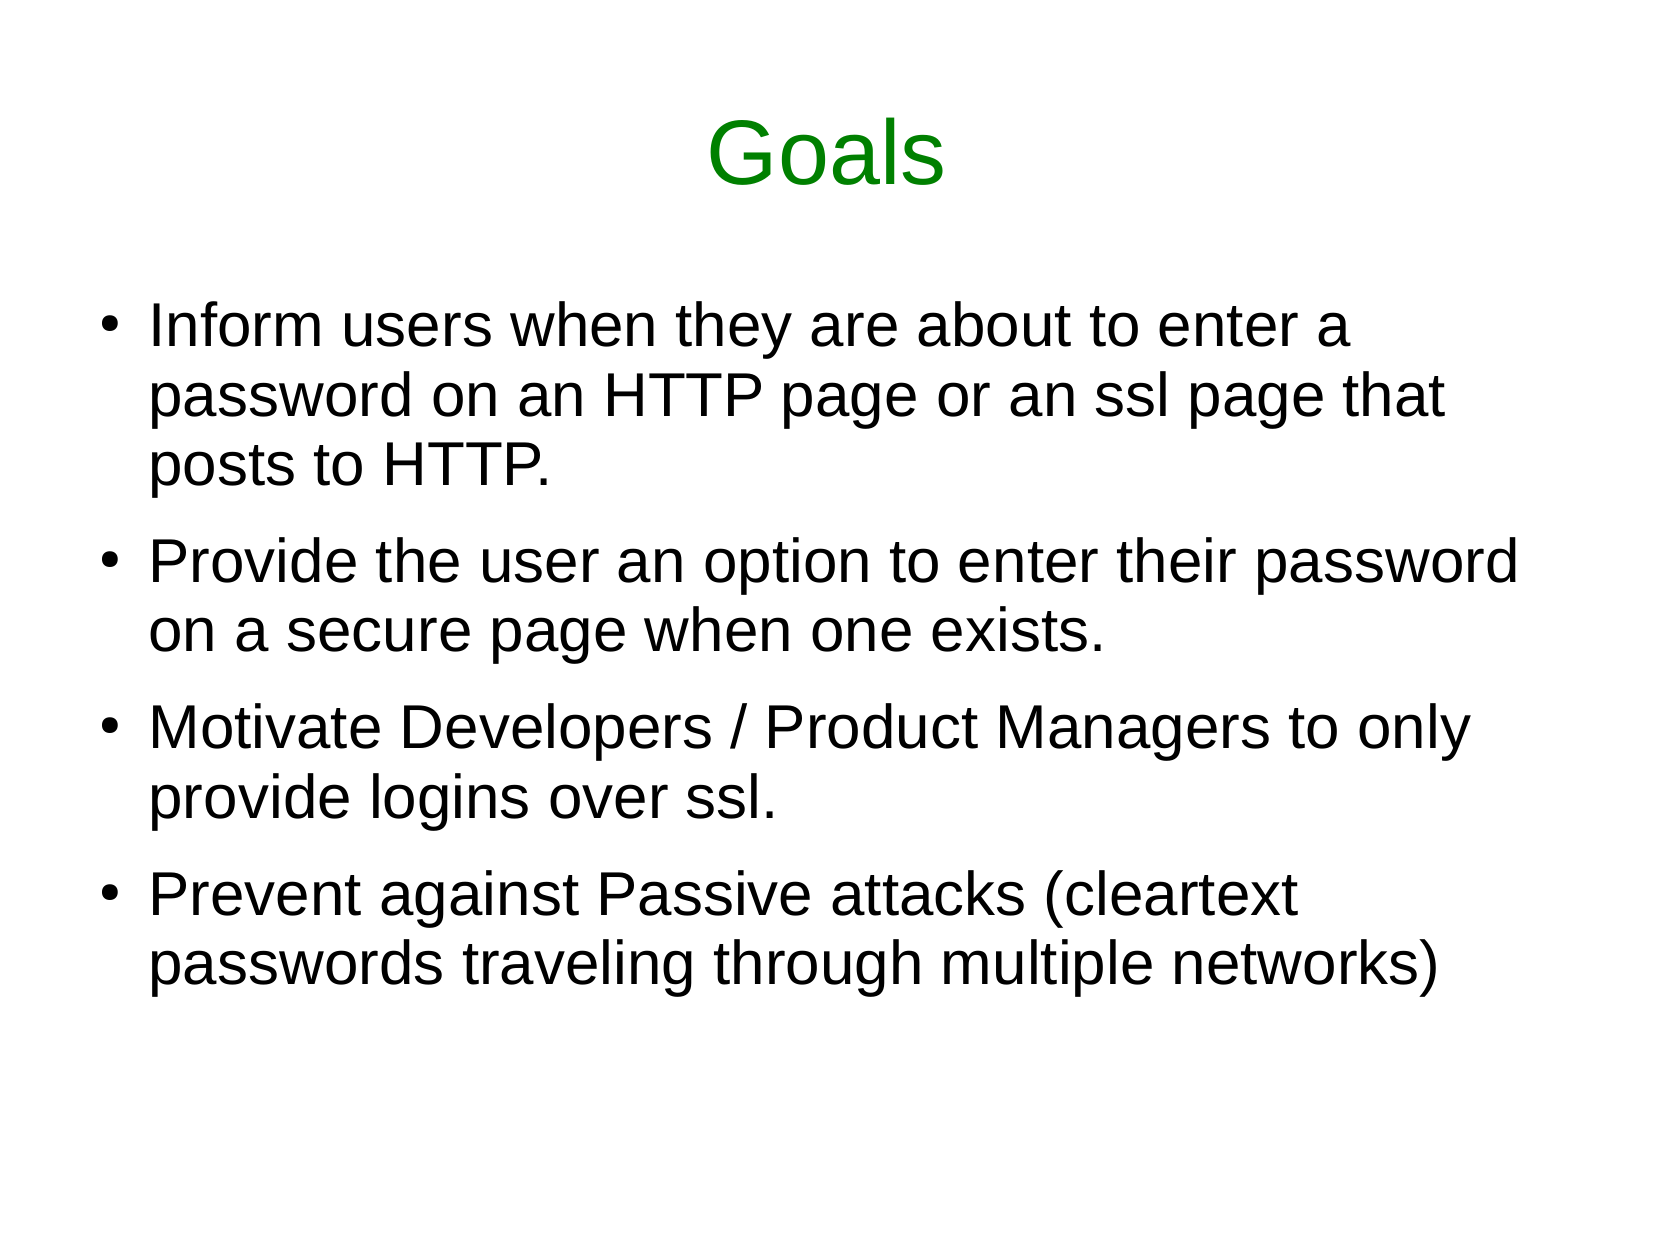

# Goals
Inform users when they are about to enter a password on an HTTP page or an ssl page that posts to HTTP.
Provide the user an option to enter their password on a secure page when one exists.
Motivate Developers / Product Managers to only provide logins over ssl.
Prevent against Passive attacks (cleartext passwords traveling through multiple networks)